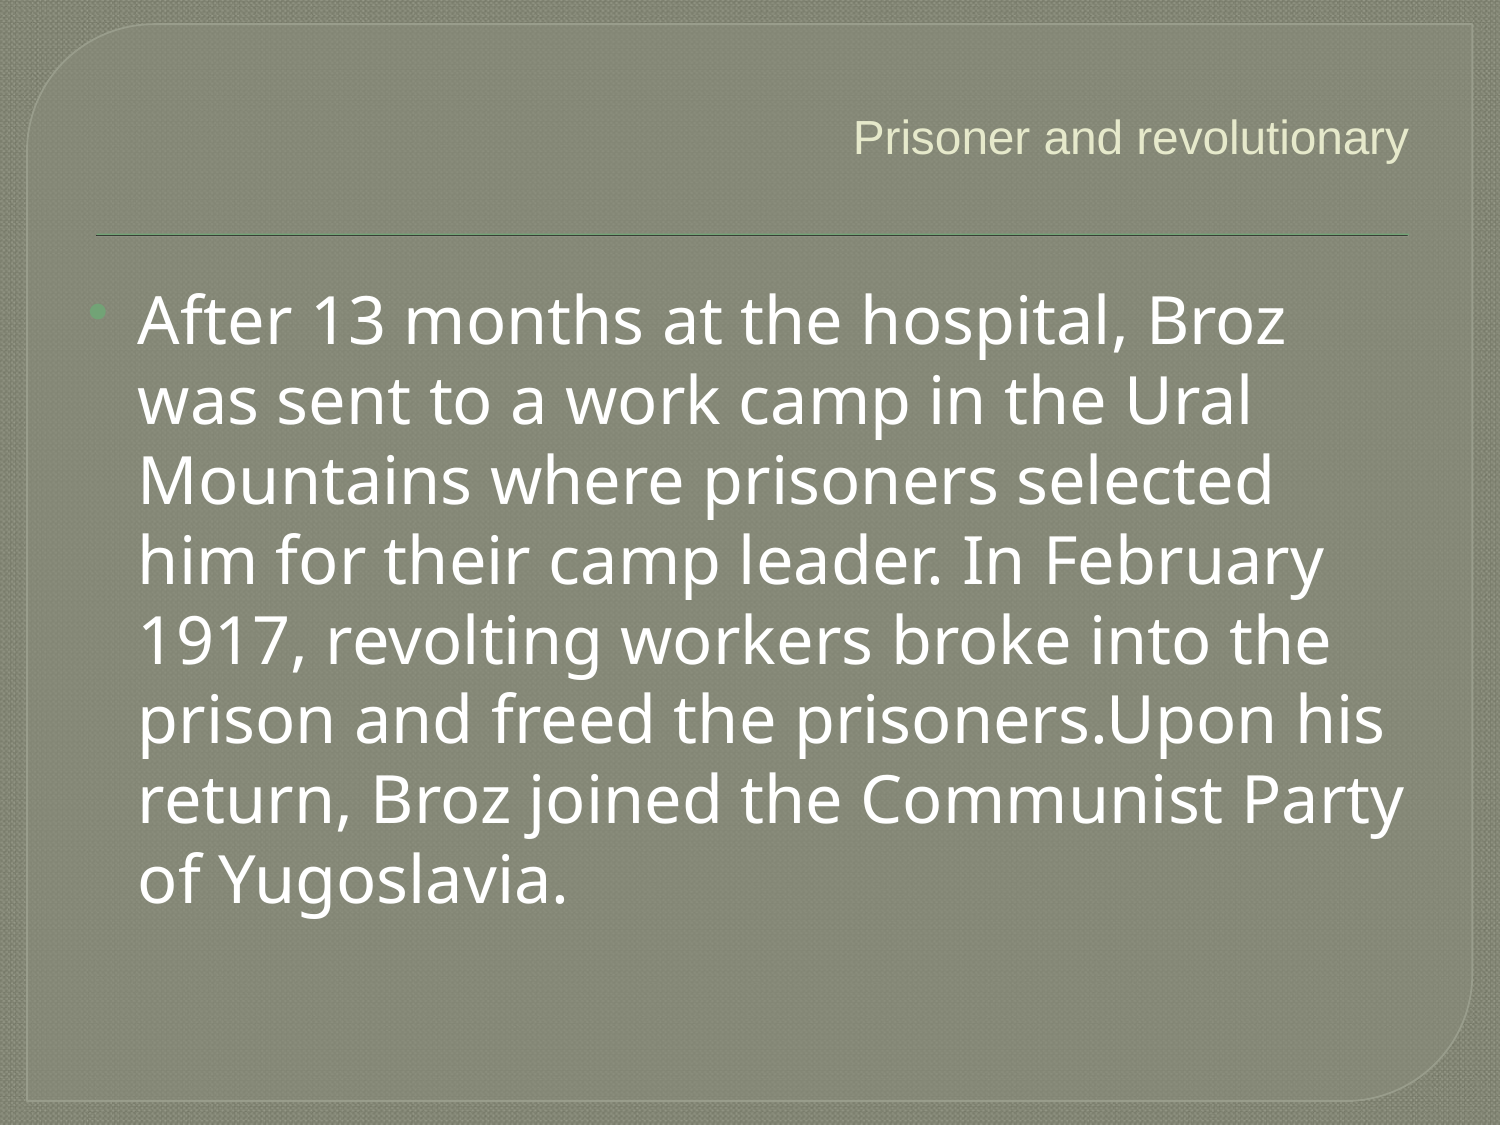

# Prisoner and revolutionary
After 13 months at the hospital, Broz was sent to a work camp in the Ural Mountains where prisoners selected him for their camp leader. In February 1917, revolting workers broke into the prison and freed the prisoners.Upon his return, Broz joined the Communist Party of Yugoslavia.